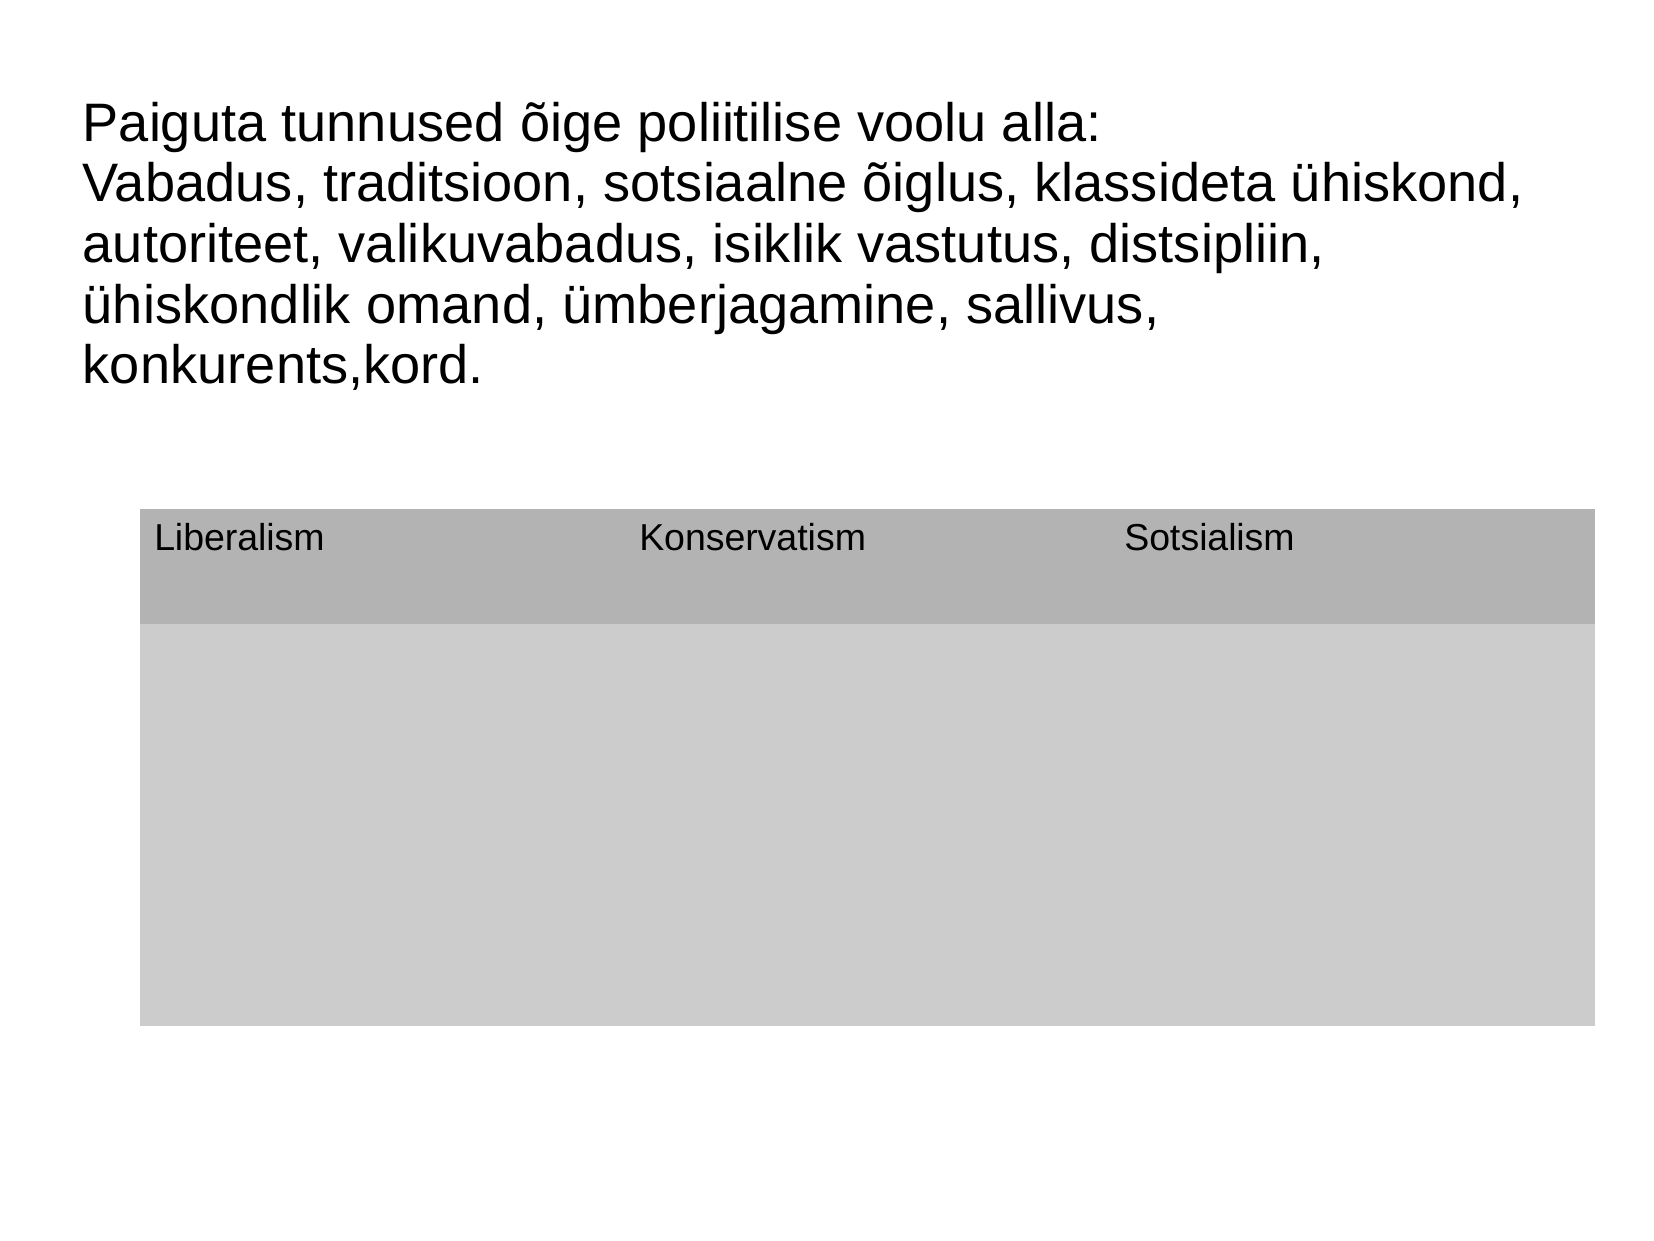

# Paiguta tunnused õige poliitilise voolu alla: Vabadus, traditsioon, sotsiaalne õiglus, klassideta ühiskond, autoriteet, valikuvabadus, isiklik vastutus, distsipliin, ühiskondlik omand, ümberjagamine, sallivus, konkurents,kord.
| Liberalism | Konservatism | Sotsialism |
| --- | --- | --- |
| | | |